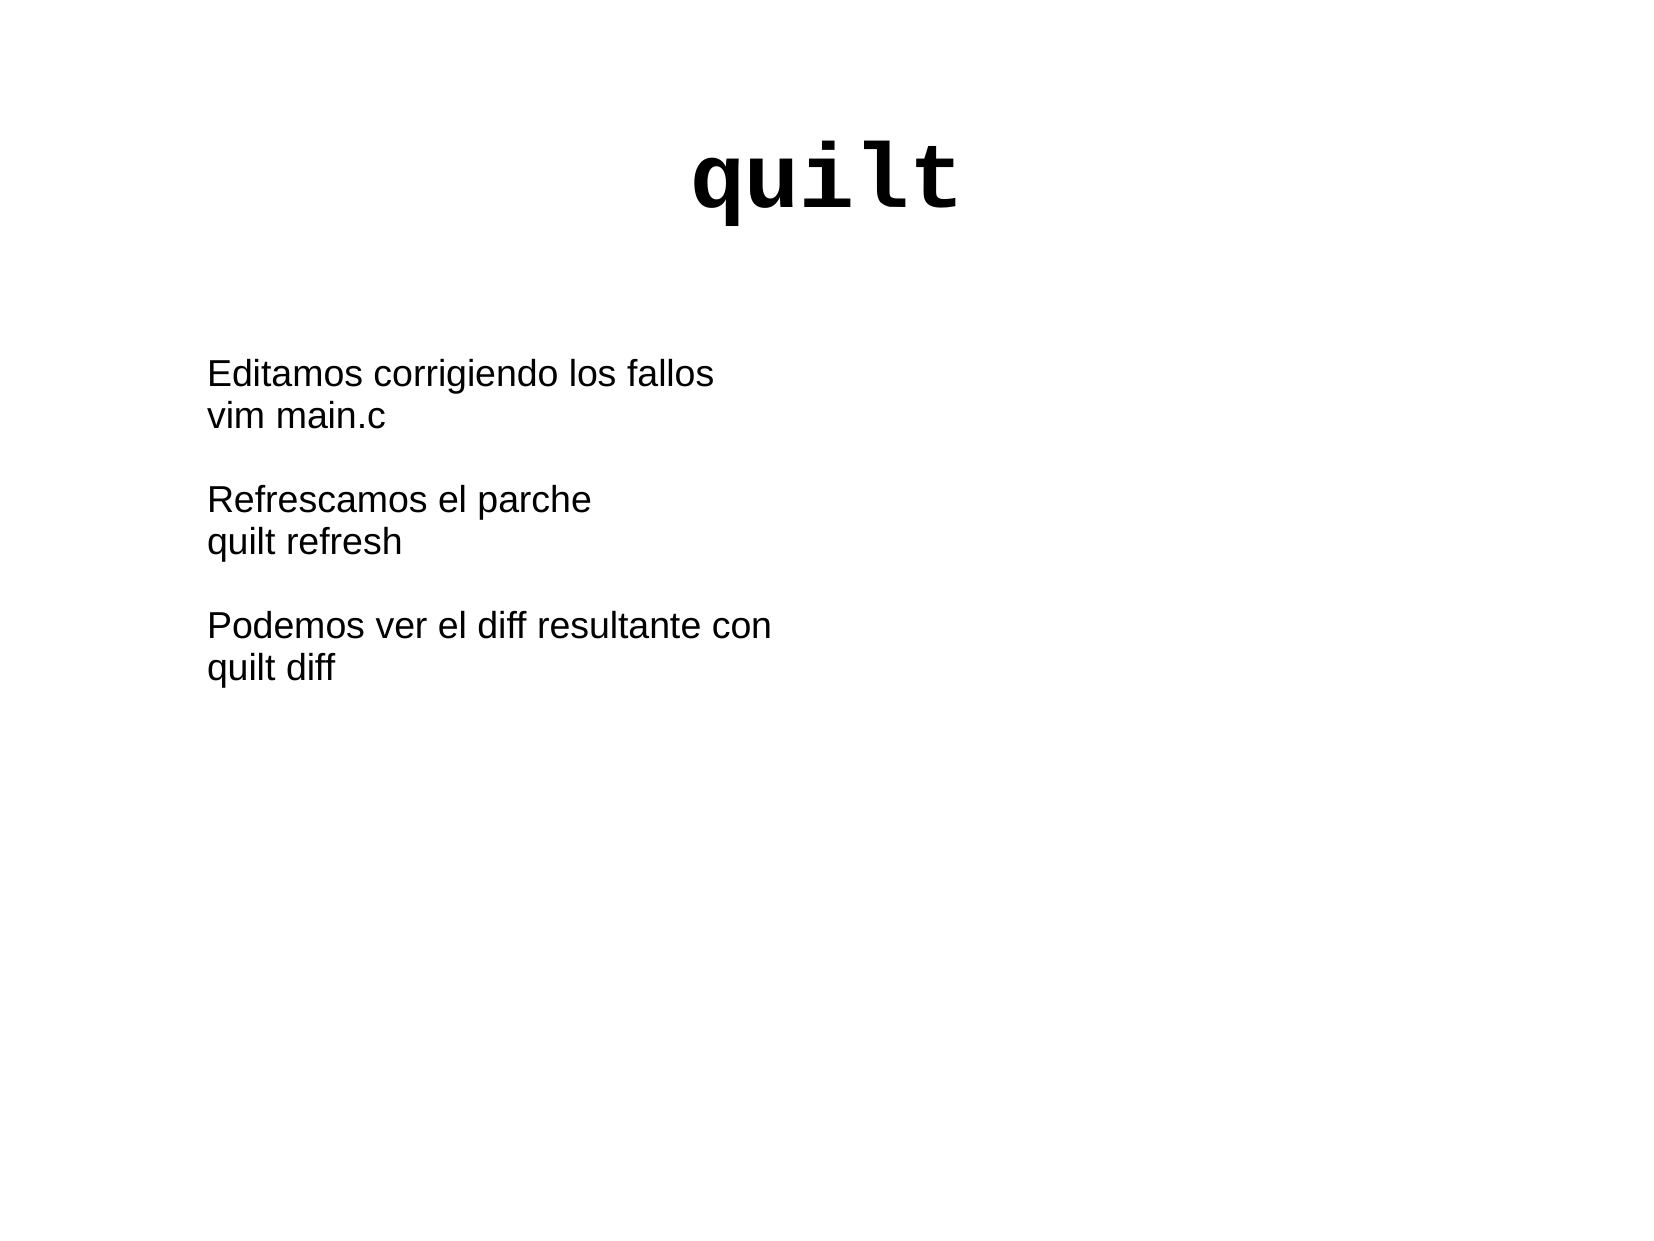

quilt
Editamos corrigiendo los fallos
vim main.c
Refrescamos el parche
quilt refresh
Podemos ver el diff resultante con
quilt diff